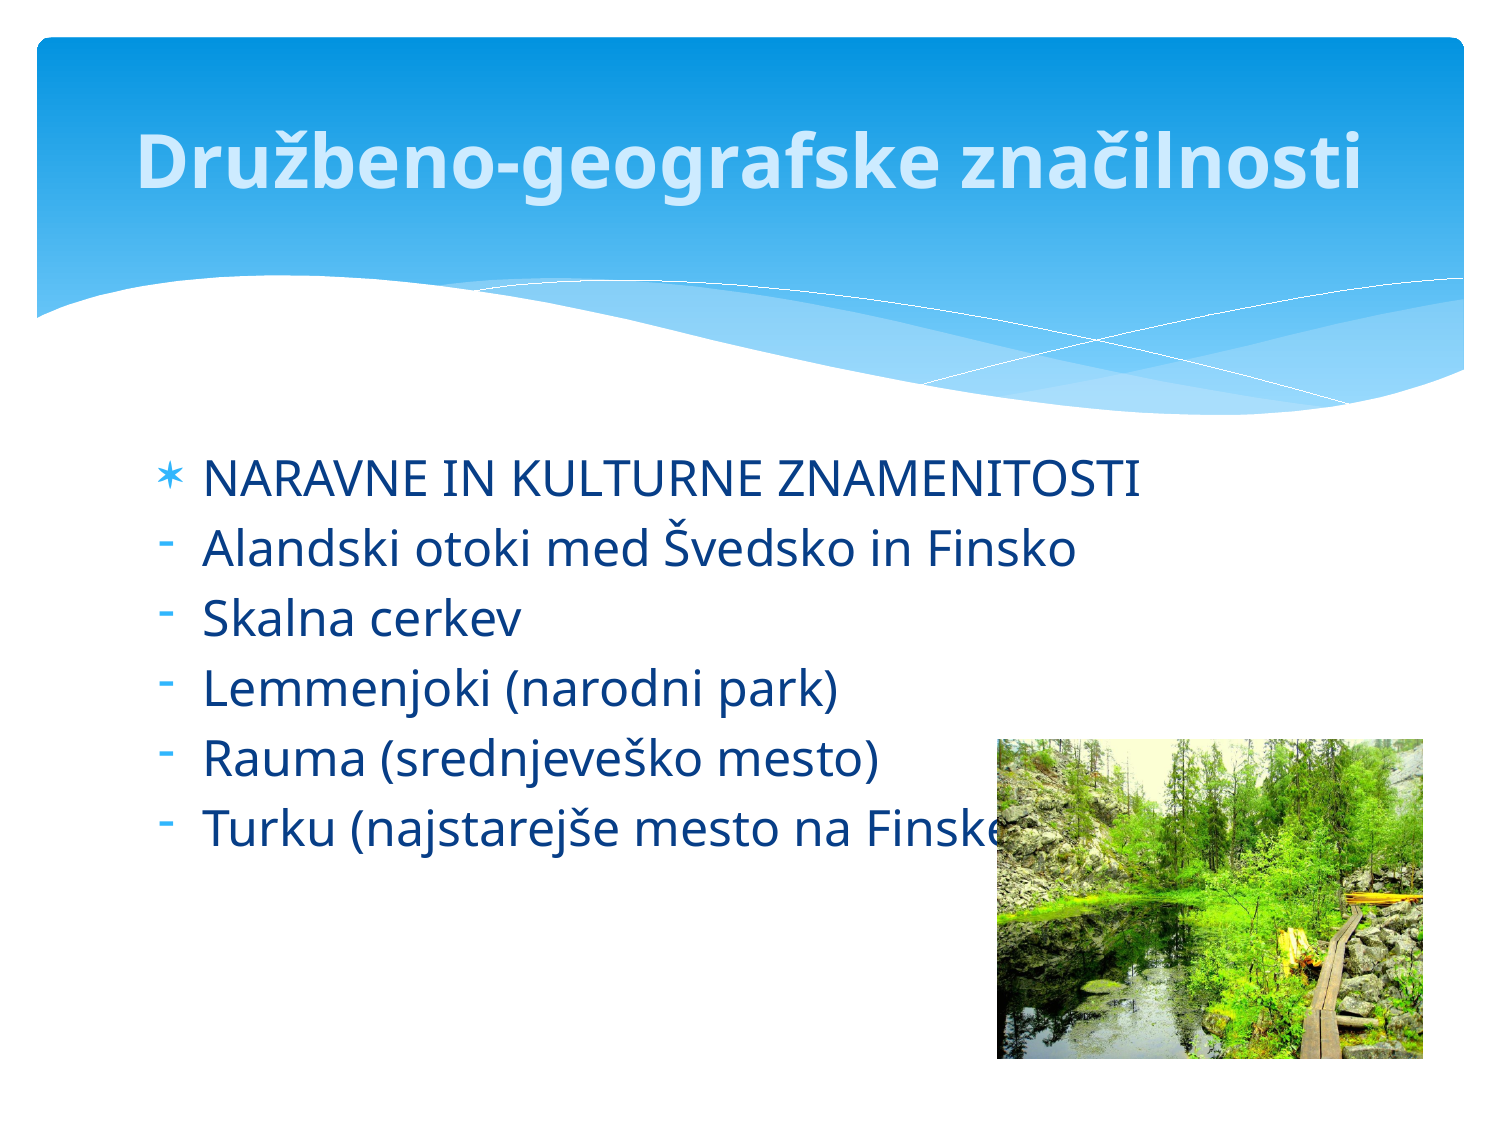

Družbeno-geografske značilnosti
# NARAVNE IN KULTURNE ZNAMENITOSTI
Alandski otoki med Švedsko in Finsko
Skalna cerkev
Lemmenjoki (narodni park)
Rauma (srednjeveško mesto)
Turku (najstarejše mesto na Finskem)